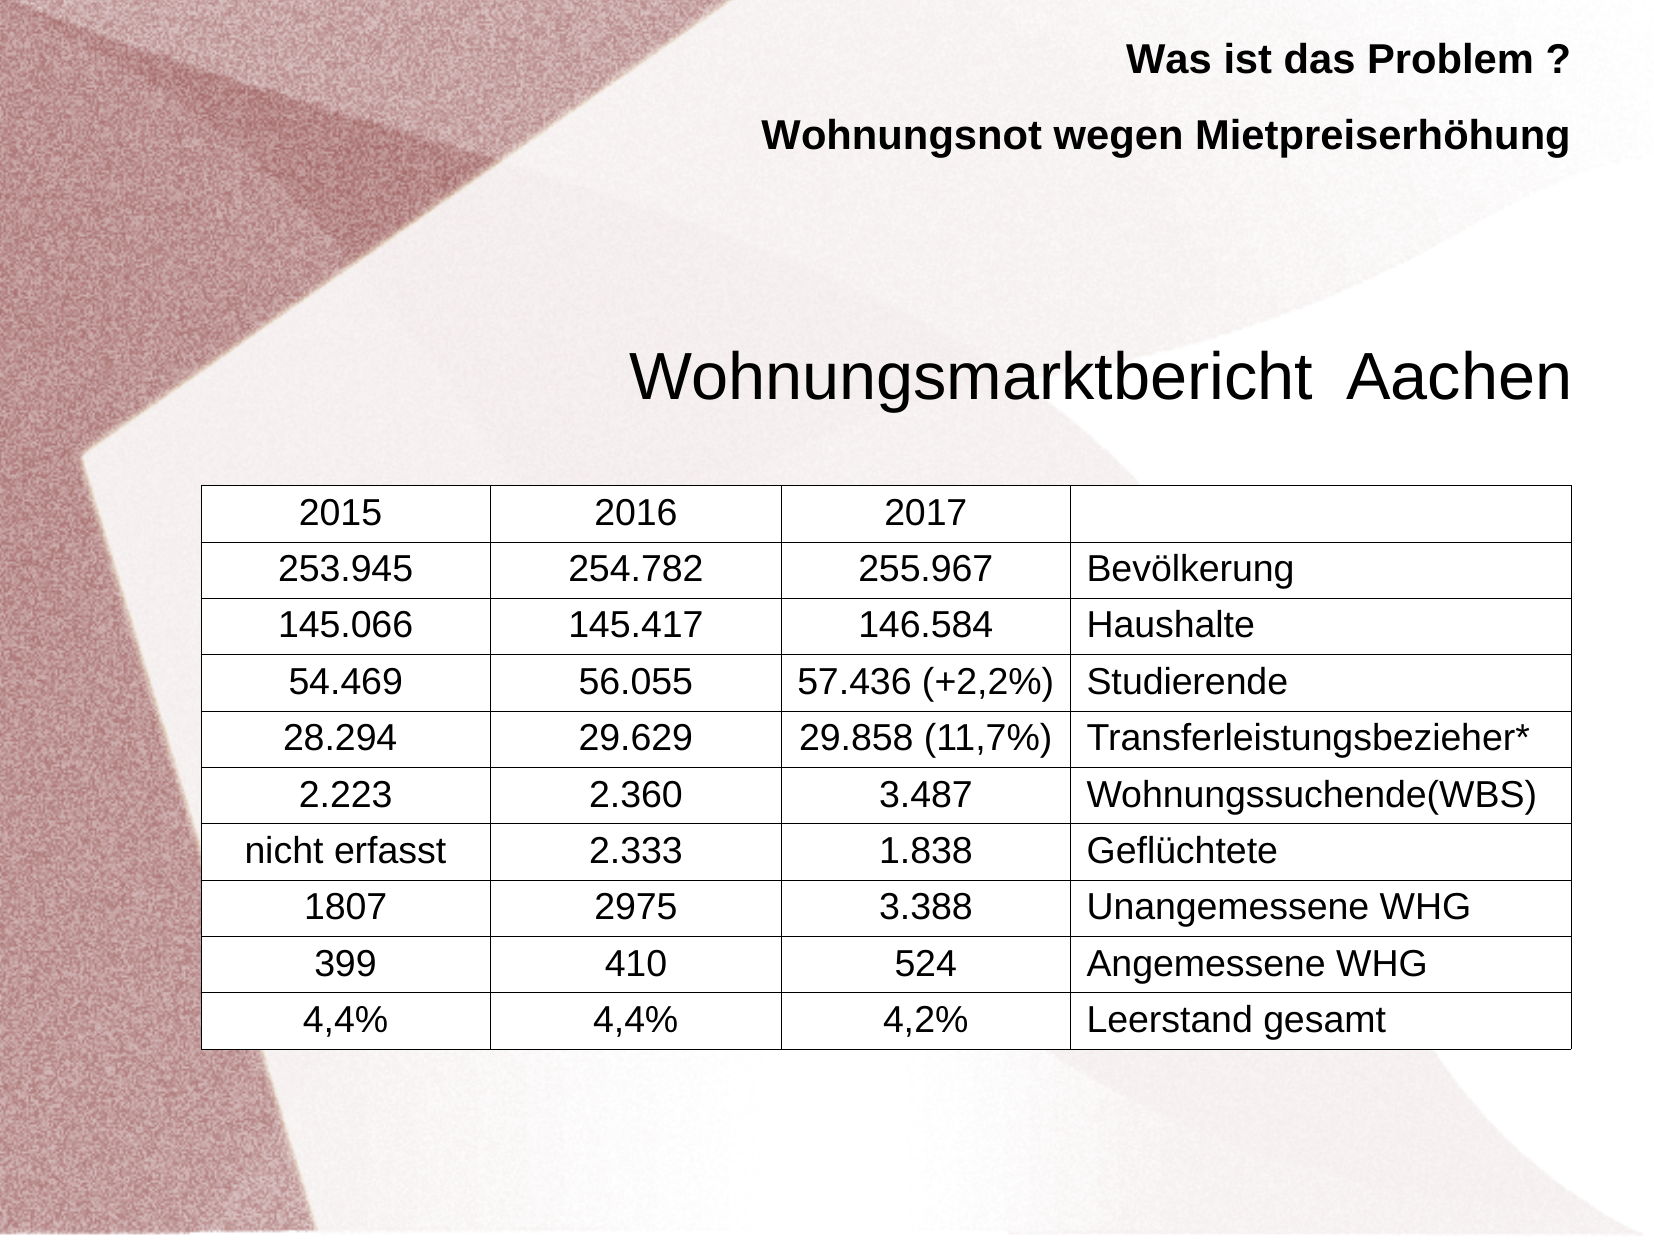

# Was ist das Problem ?
 Wohnungsnot wegen Mietpreiserhöhung
Wohnungsmarktbericht Aachen
| 2015 | 2016 | 2017 | |
| --- | --- | --- | --- |
| 253.945 | 254.782 | 255.967 | Bevölkerung |
| 145.066 | 145.417 | 146.584 | Haushalte |
| 54.469 | 56.055 | 57.436 (+2,2%) | Studierende |
| 28.294 | 29.629 | 29.858 (11,7%) | Transferleistungsbezieher\* |
| 2.223 | 2.360 | 3.487 | Wohnungssuchende(WBS) |
| nicht erfasst | 2.333 | 1.838 | Geflüchtete |
| 1807 | 2975 | 3.388 | Unangemessene WHG |
| 399 | 410 | 524 | Angemessene WHG |
| 4,4% | 4,4% | 4,2% | Leerstand gesamt |